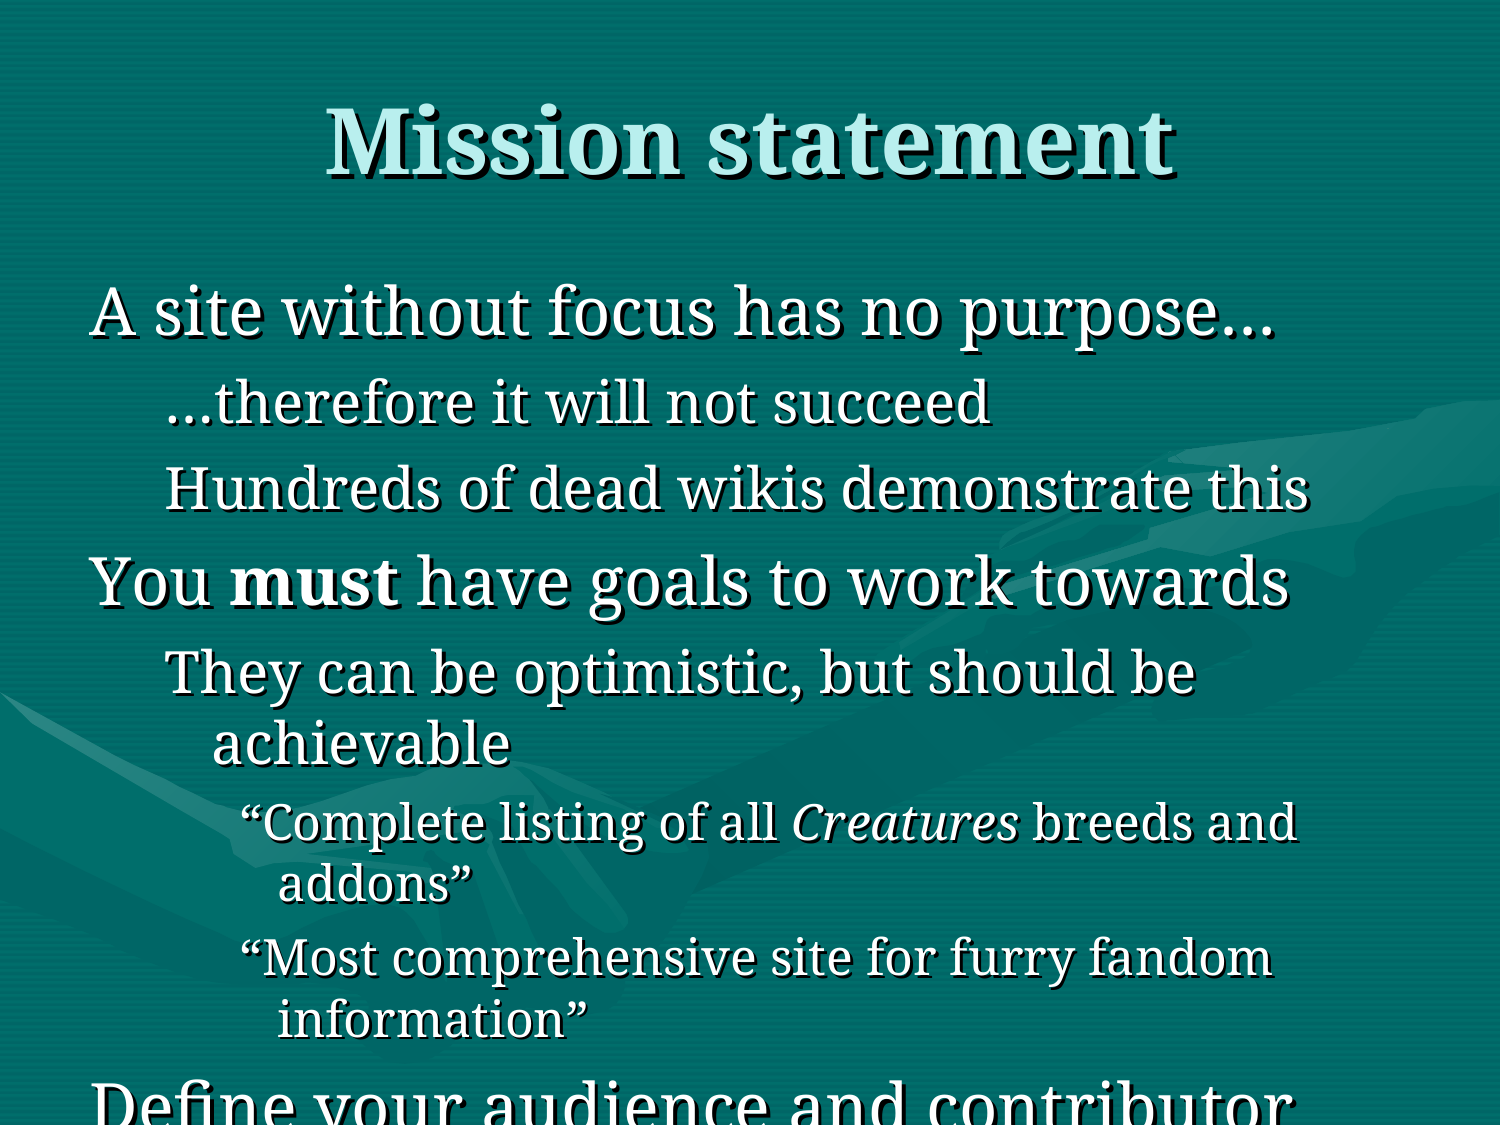

# Mission statement
A site without focus has no purpose…
…therefore it will not succeed
Hundreds of dead wikis demonstrate this
You must have goals to work towards
They can be optimistic, but should be achievable
“Complete listing of all Creatures breeds and addons”
“Most comprehensive site for furry fandom information”
Define your audience and contributor pool
Don’t be too exclusive, especially not at this stage